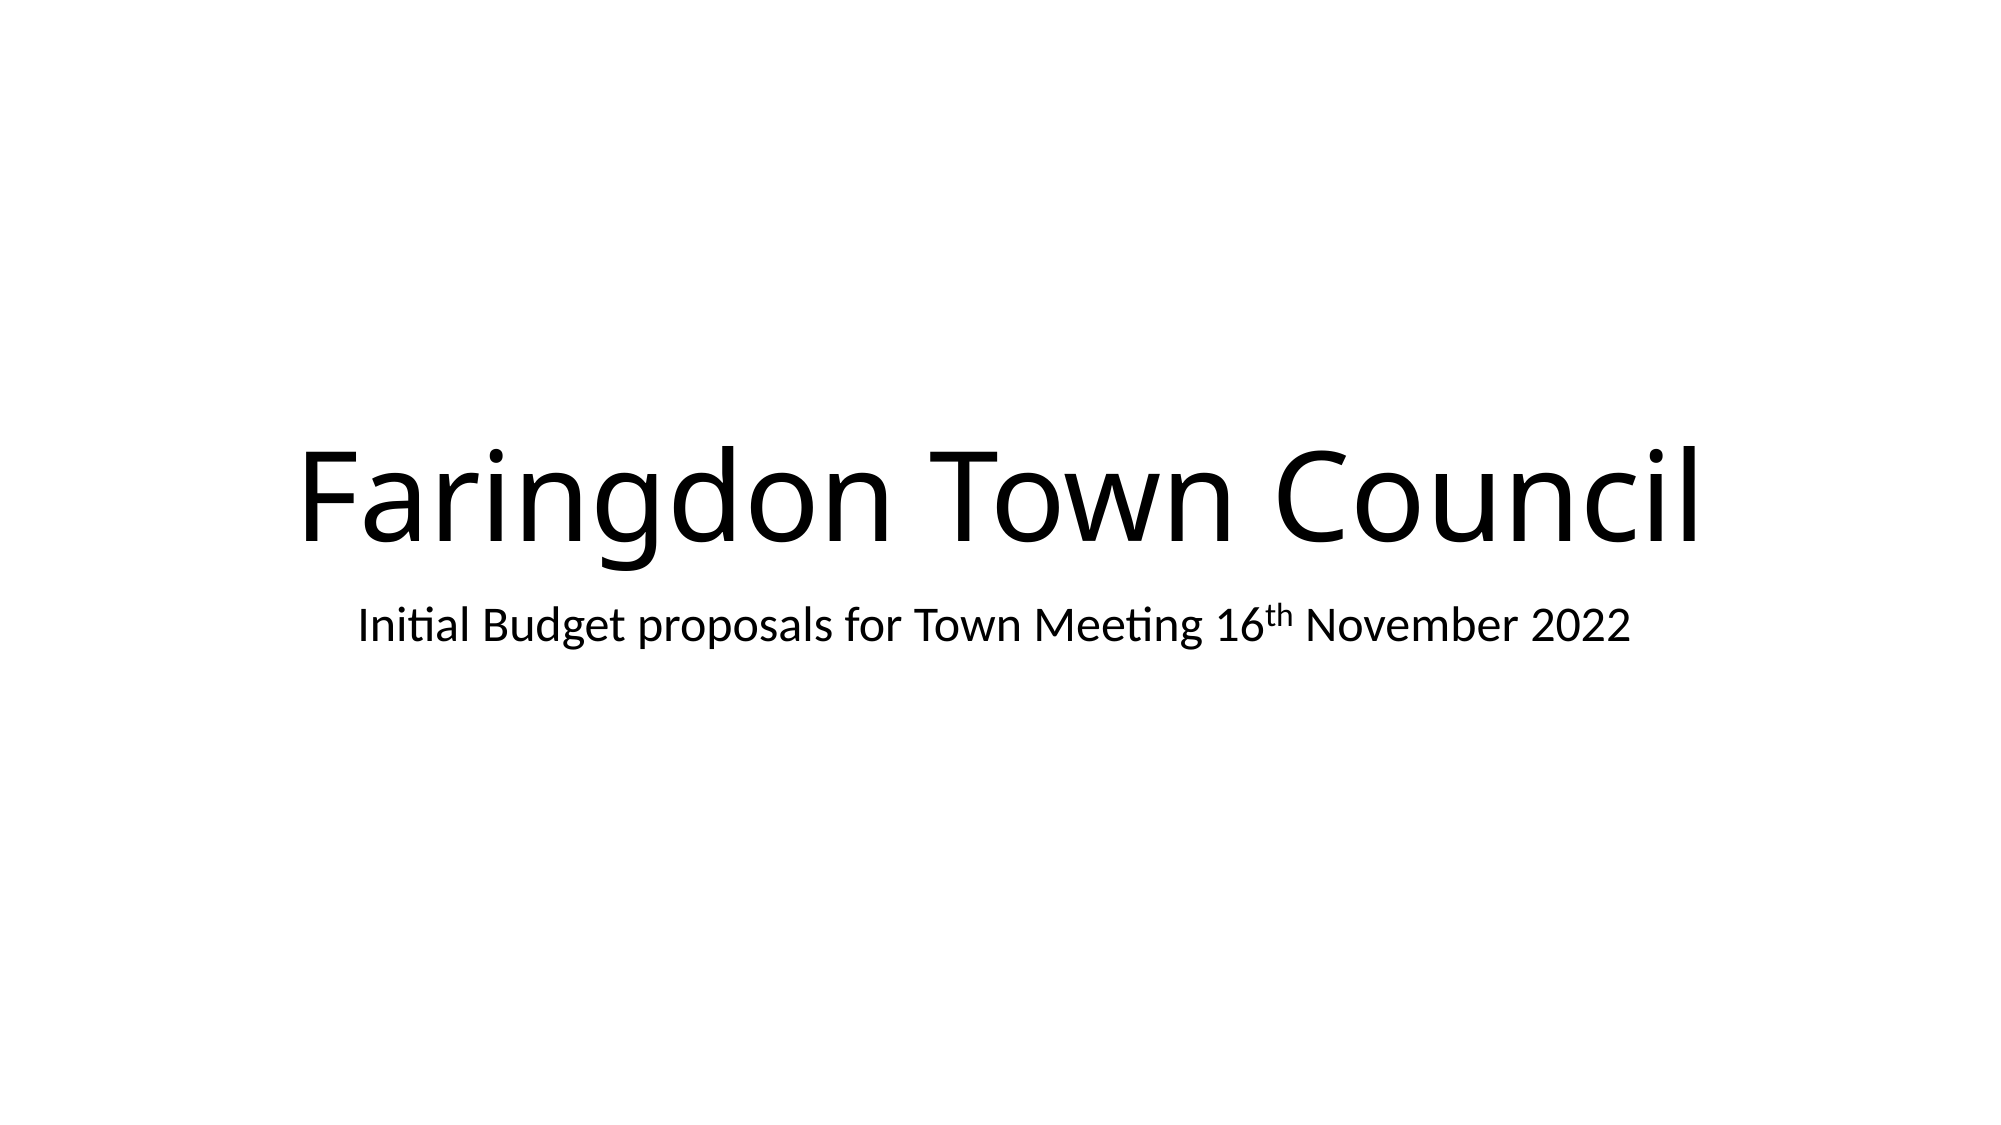

# Faringdon Town Council
Initial Budget proposals for Town Meeting 16th November 2022